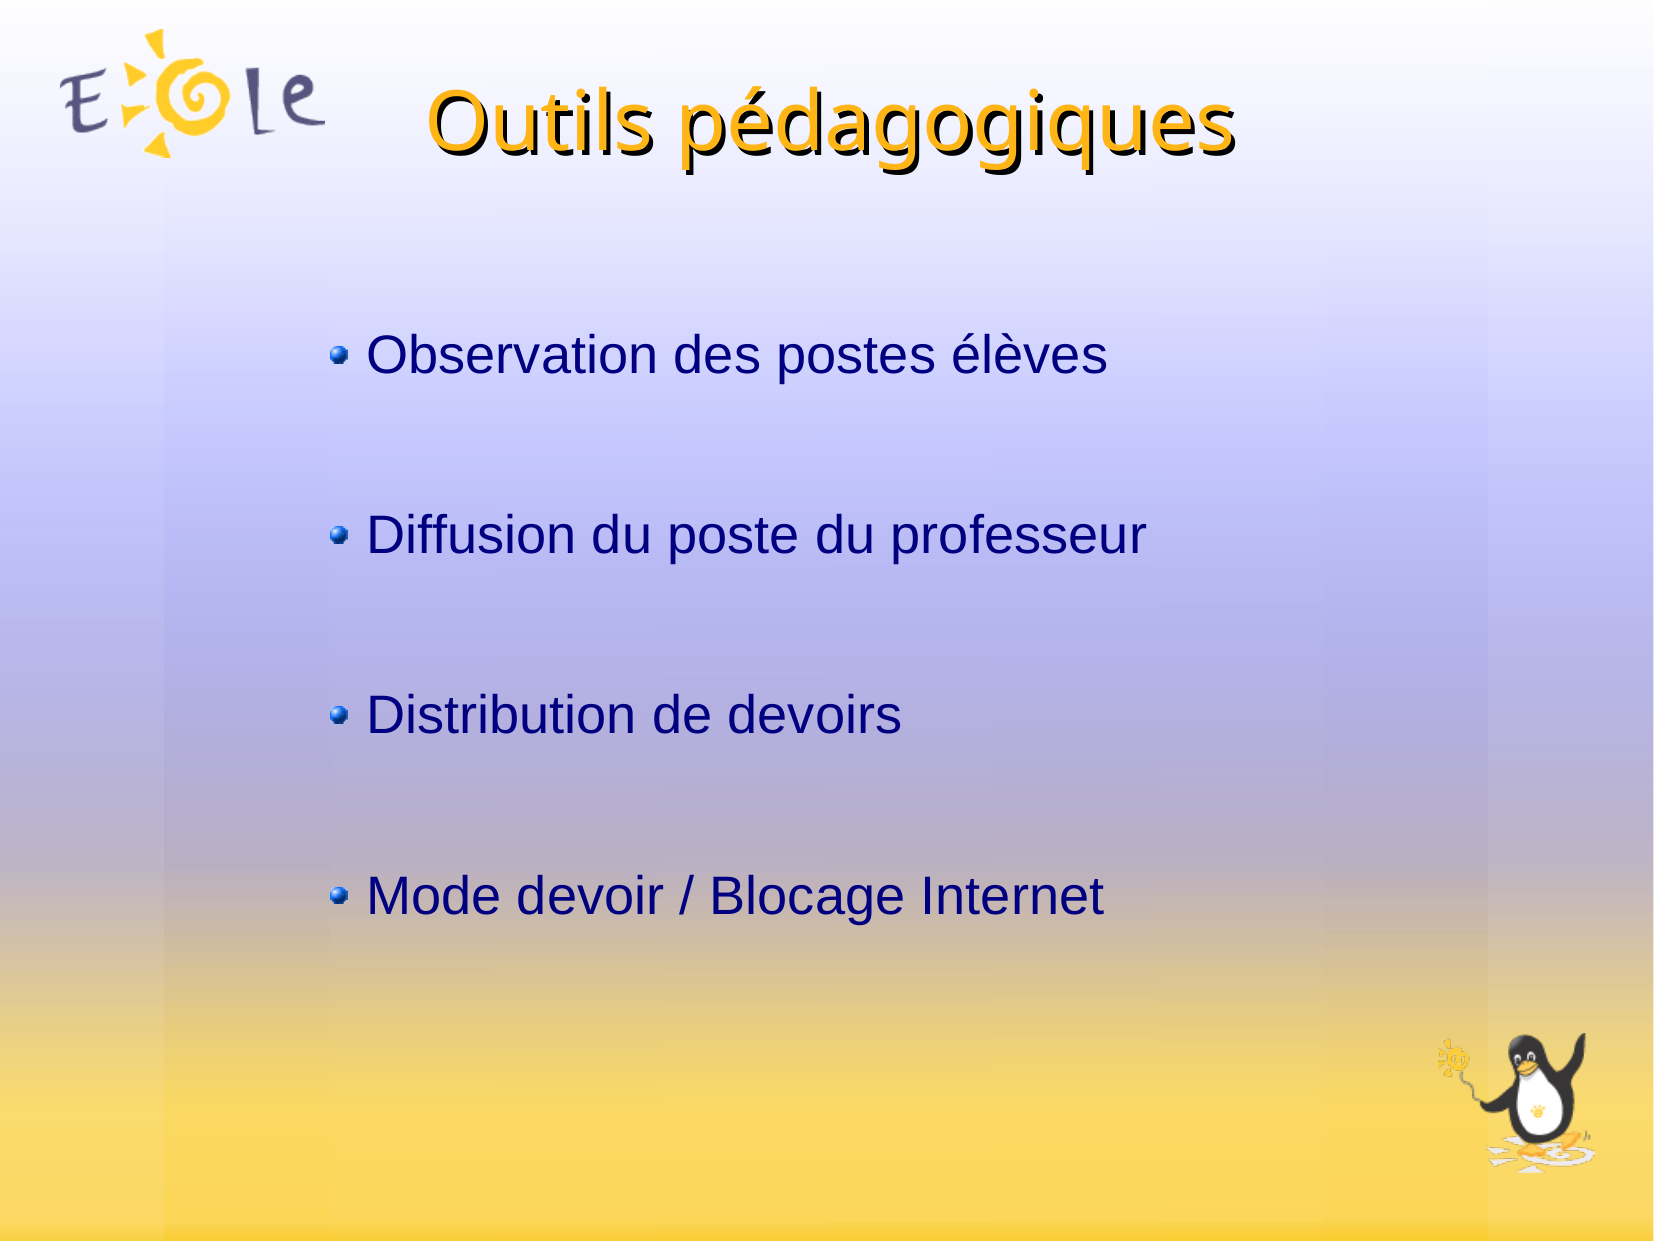

# Outils pédagogiques
Observation des postes élèves
Diffusion du poste du professeur
Distribution de devoirs
Mode devoir / Blocage Internet